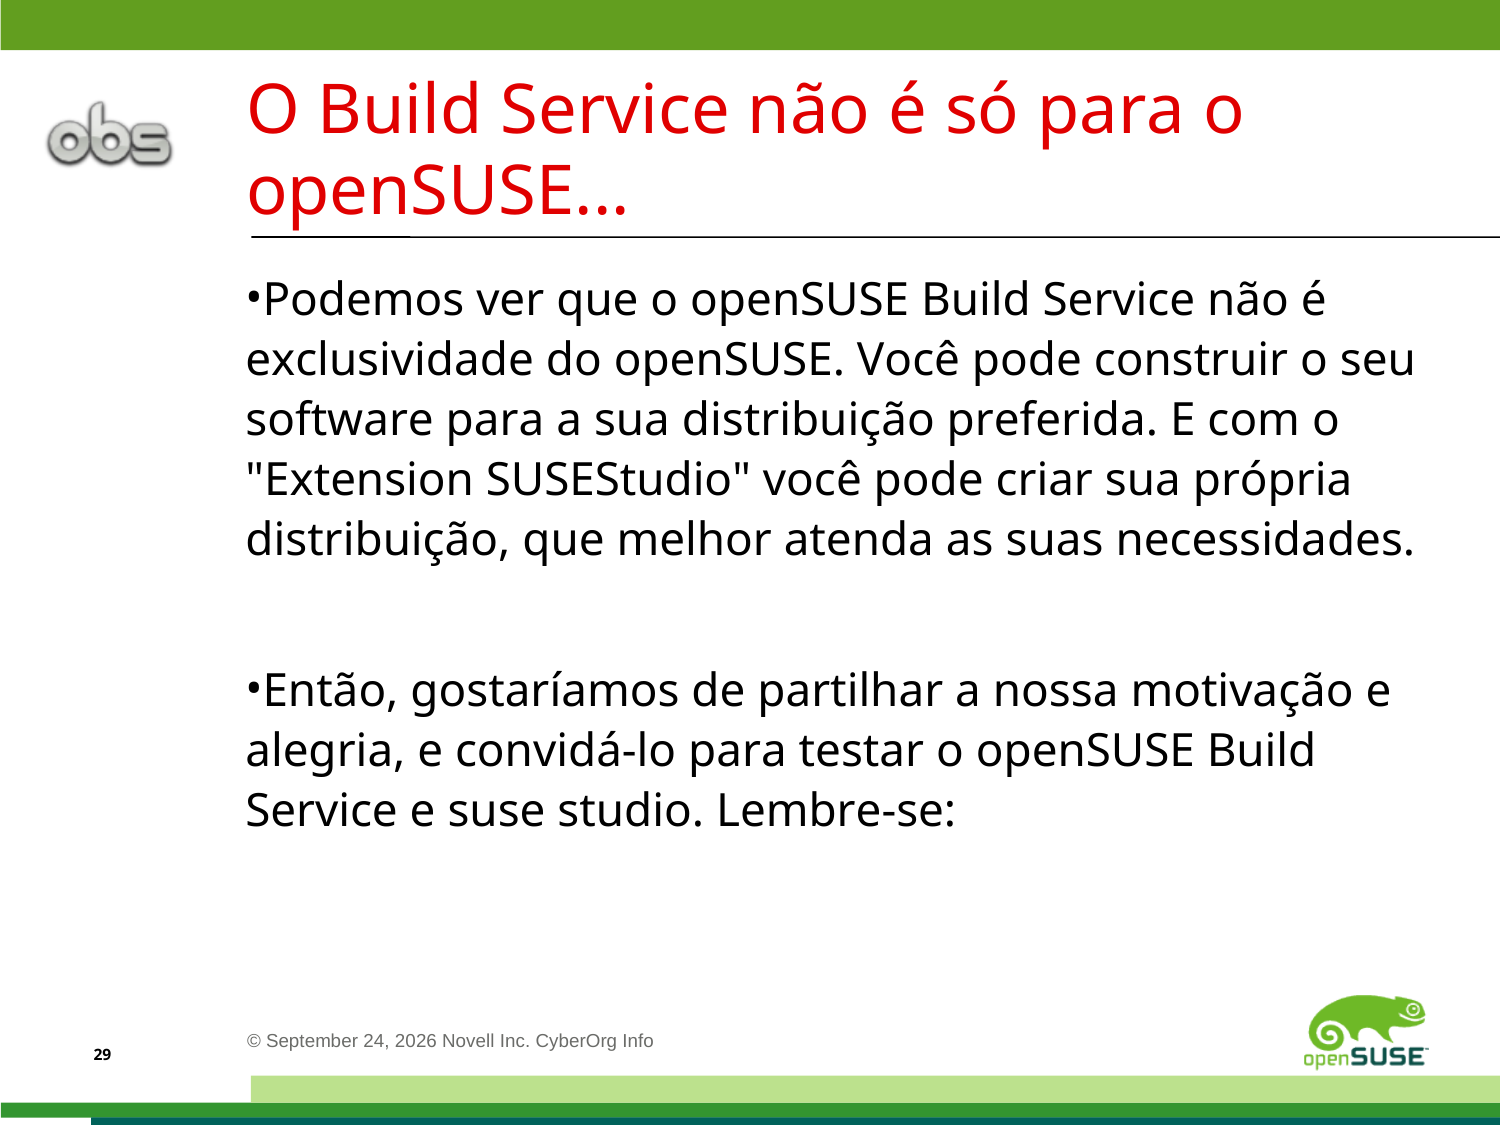

# O Build Service não é só para o openSUSE...
Podemos ver que o openSUSE Build Service não é exclusividade do openSUSE. Você pode construir o seu software para a sua distribuição preferida. E com o "Extension SUSEStudio" você pode criar sua própria distribuição, que melhor atenda as suas necessidades.
Então, gostaríamos de partilhar a nossa motivação e alegria, e convidá-lo para testar o openSUSE Build Service e suse studio. Lembre-se: